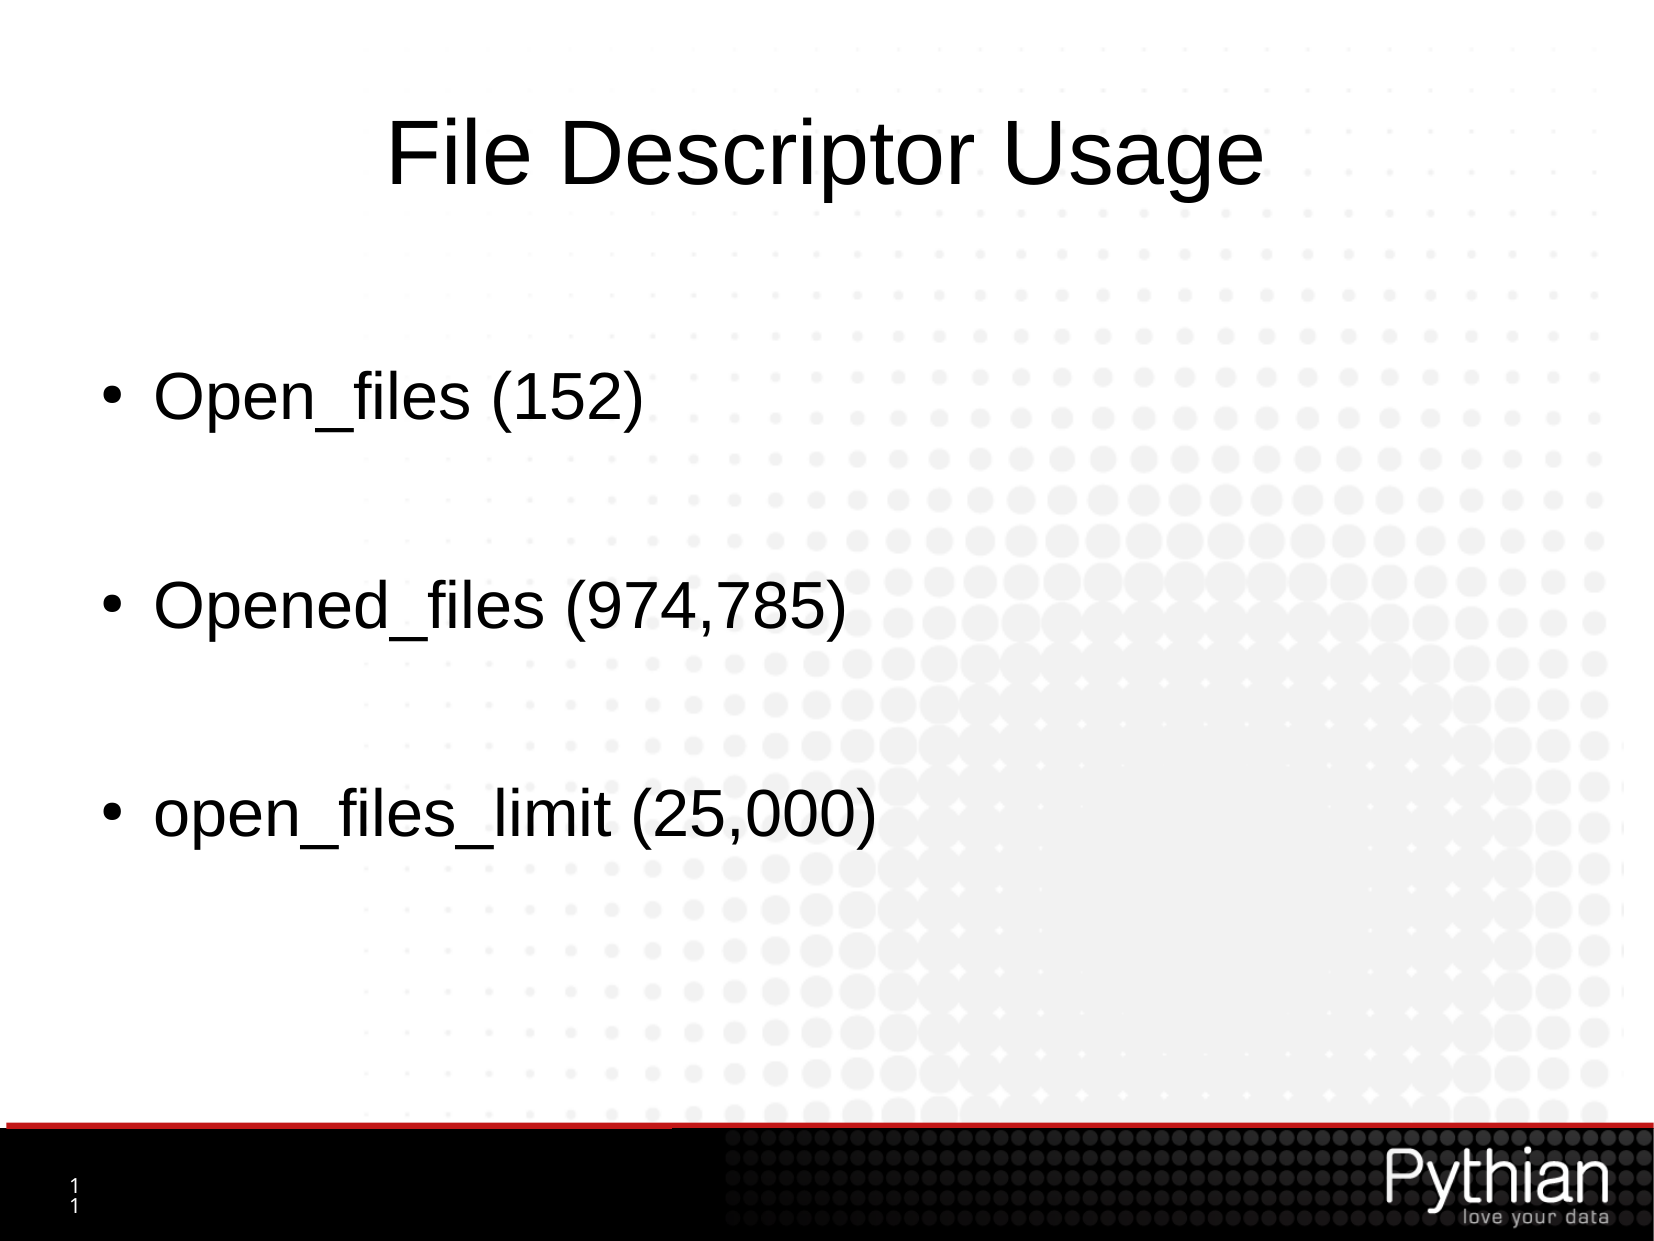

# File Descriptor Usage
Open_files (152)
Opened_files (974,785)
open_files_limit (25,000)